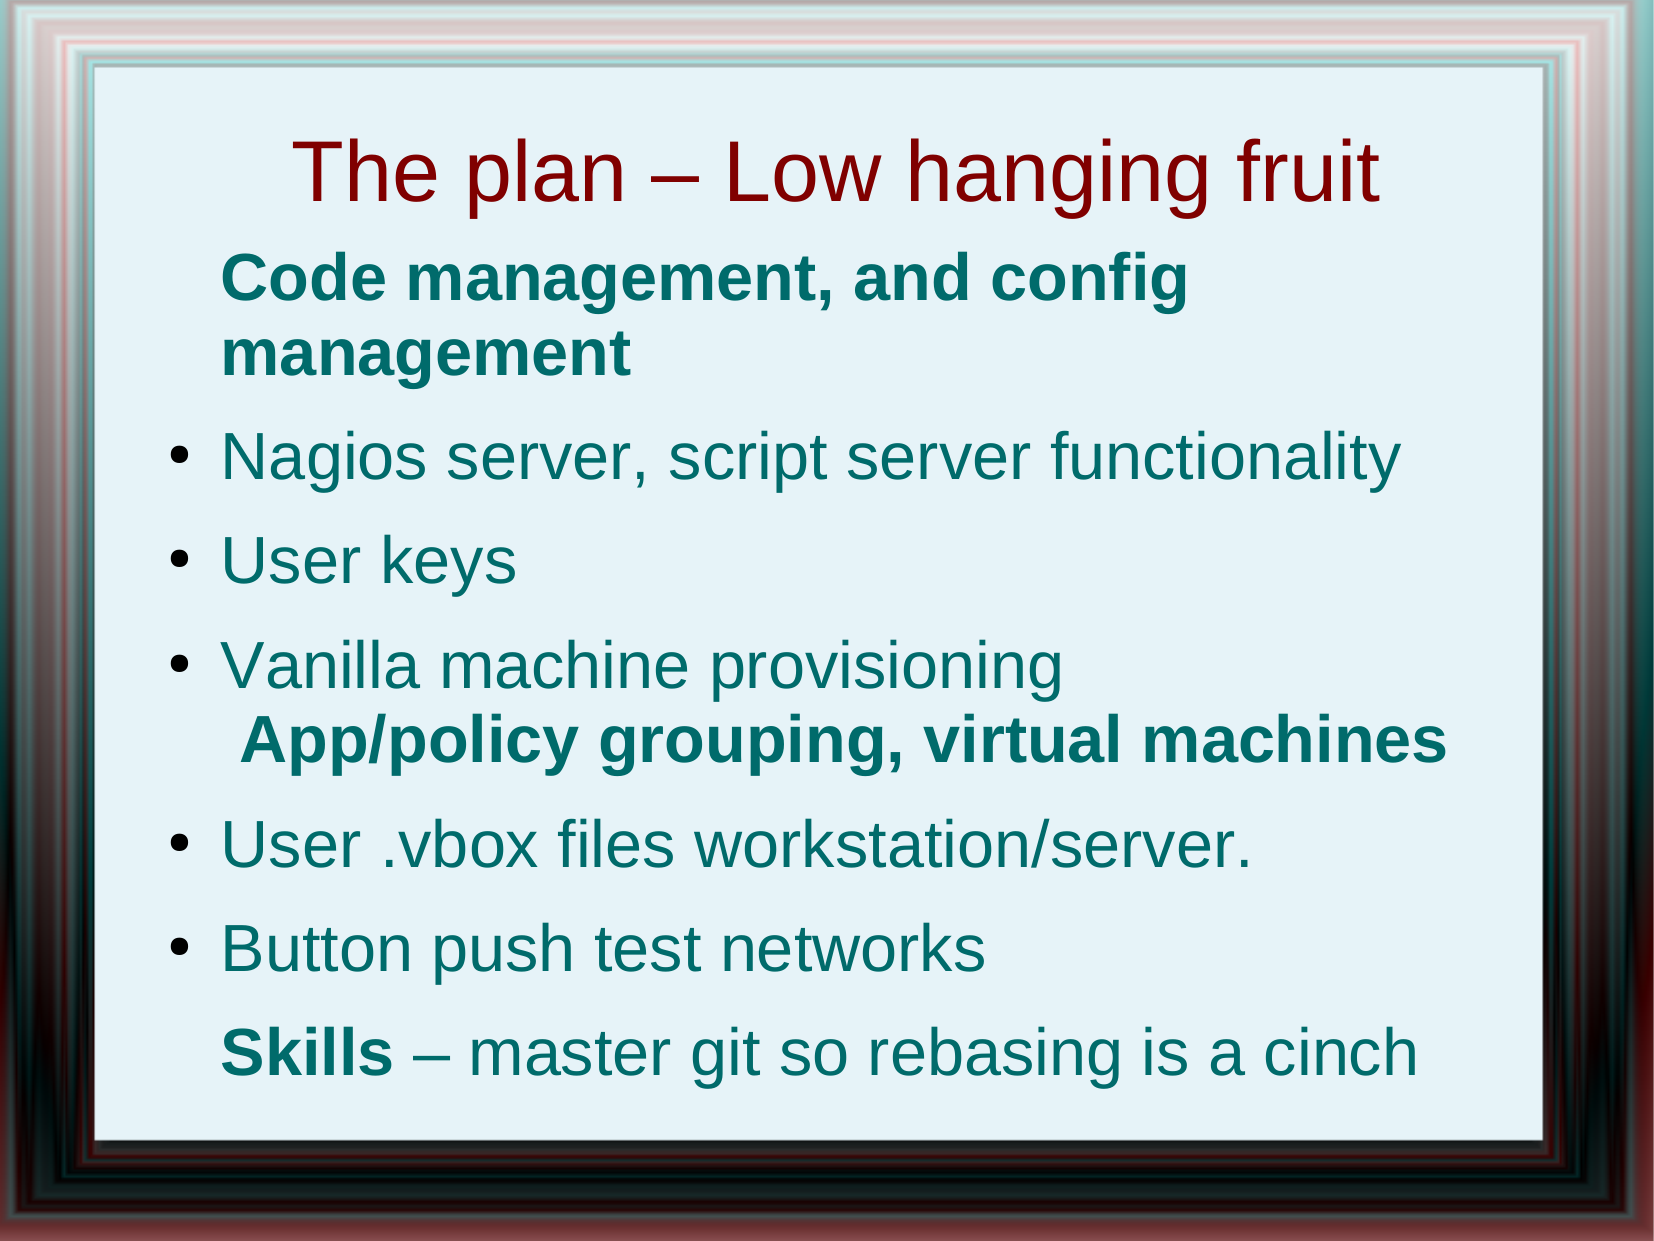

# The plan – Low hanging fruit
Code management, and config management
Nagios server, script server functionality
User keys
Vanilla machine provisioning
 App/policy grouping, virtual machines
User .vbox files workstation/server.
Button push test networks
Skills – master git so rebasing is a cinch